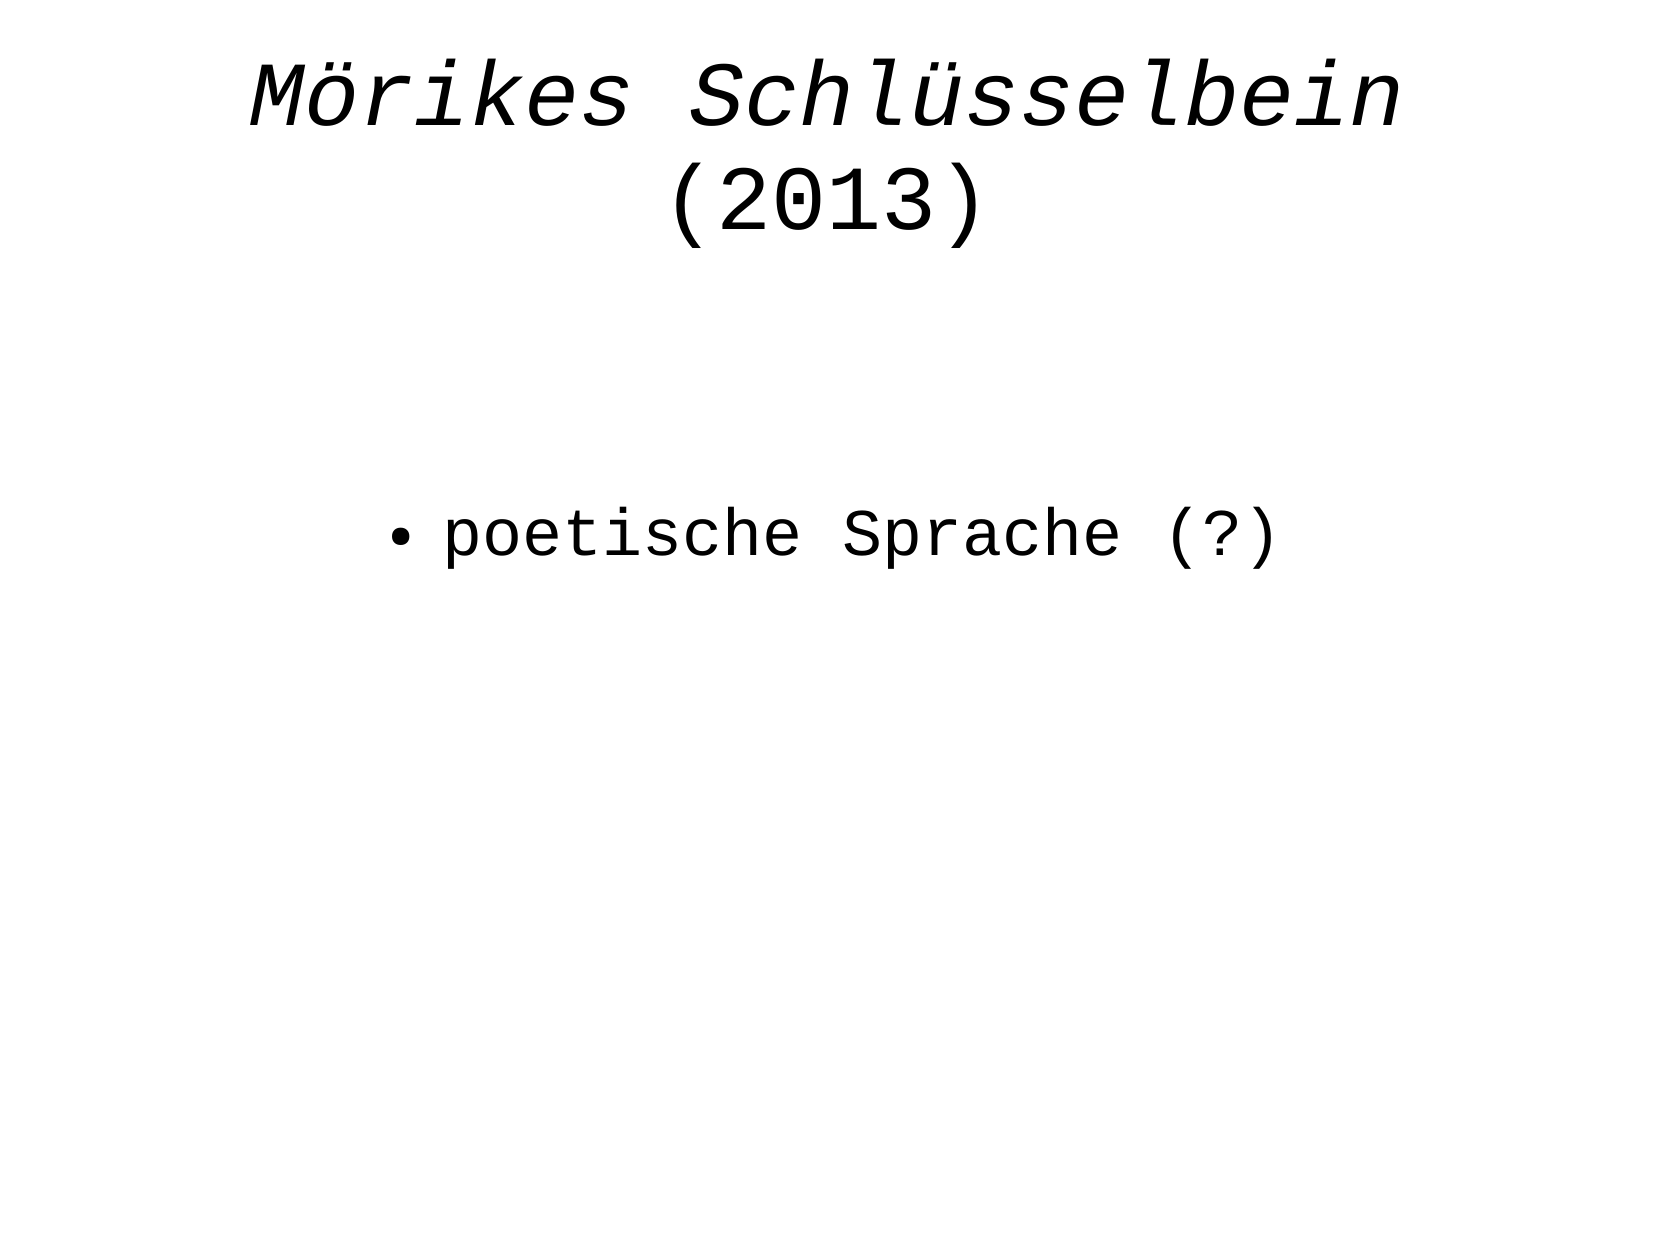

# Mörikes Schlüsselbein (2013)
poetische Sprache (?)